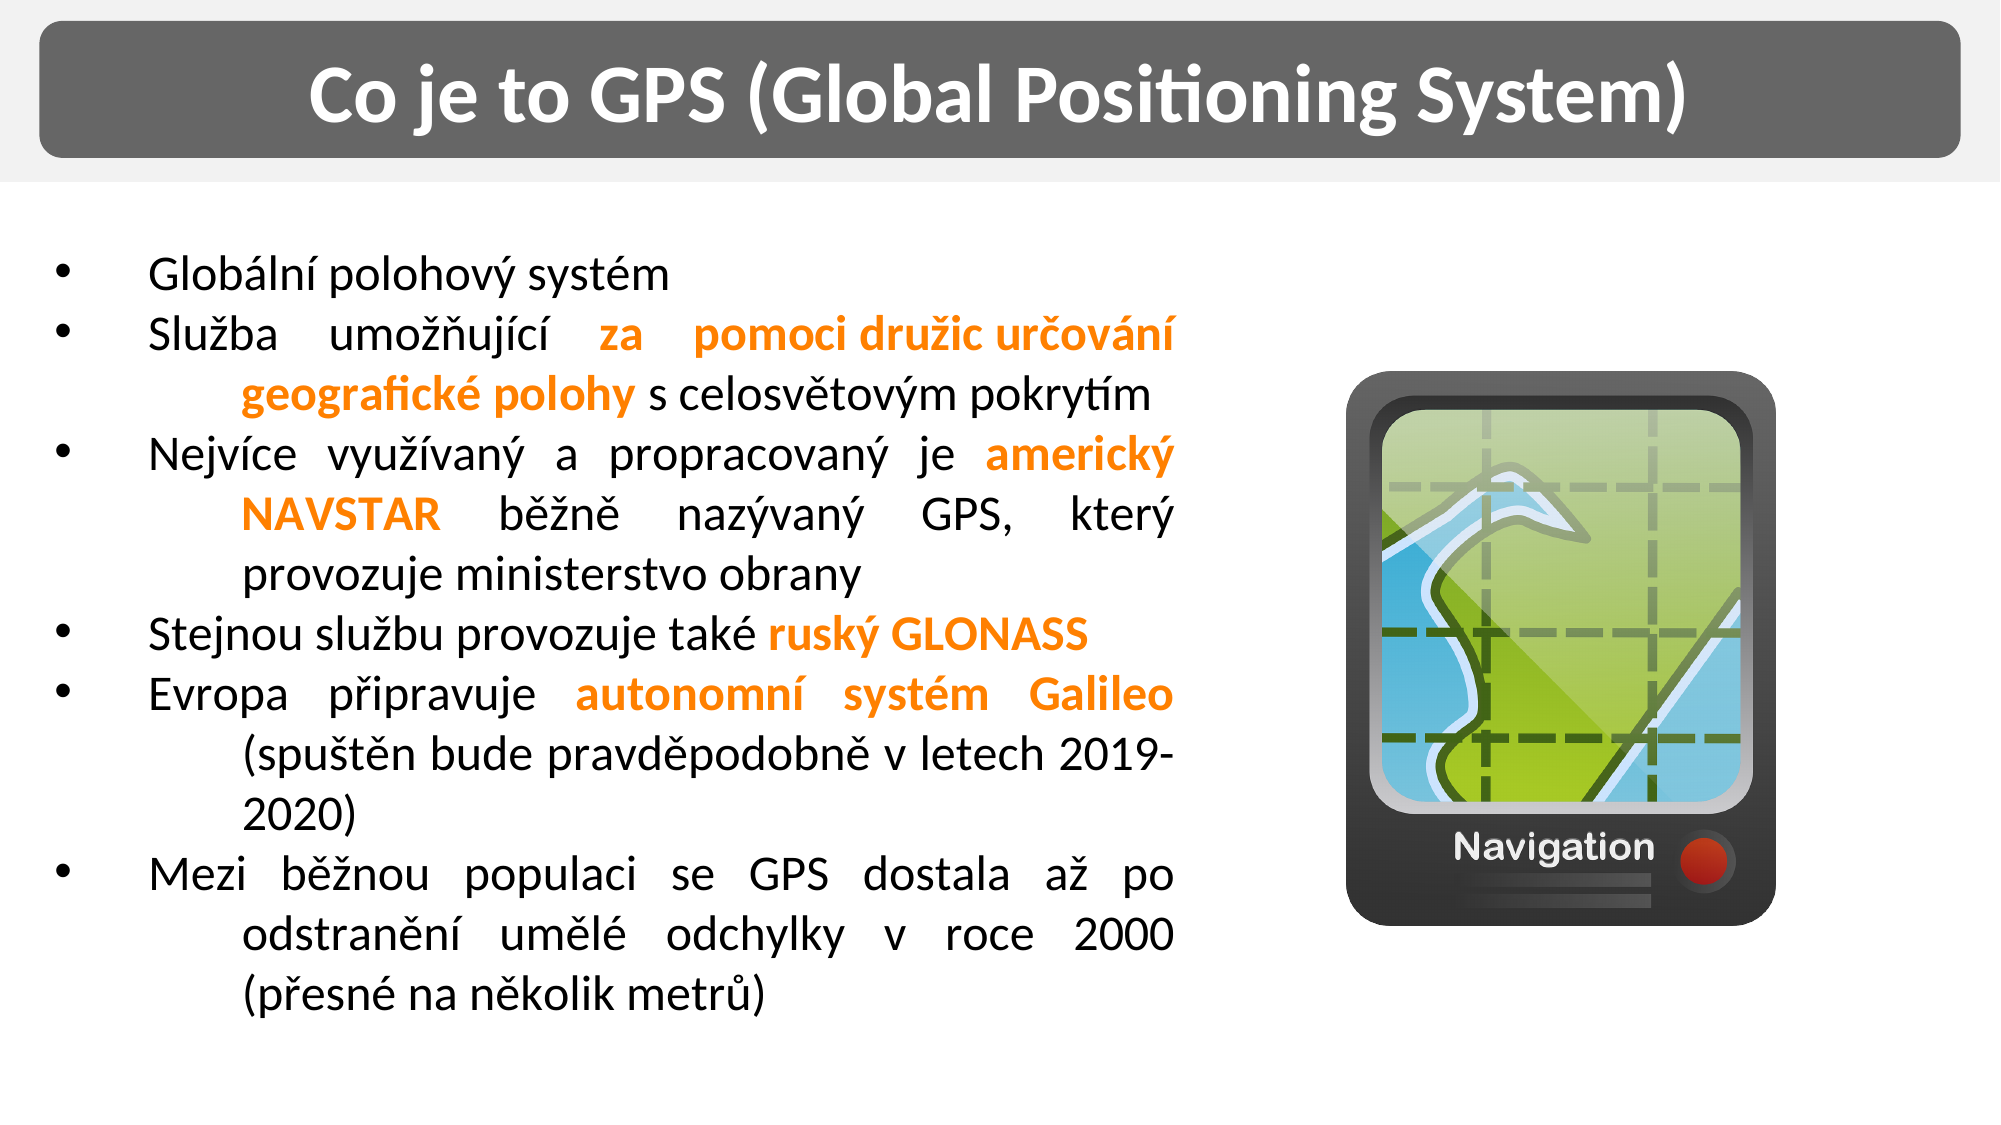

Co je to GPS (Global Positioning System)
Globální polohový systém
Služba umožňující za pomoci družic určování geografické polohy s celosvětovým pokrytím
Nejvíce využívaný a propracovaný je americký NAVSTAR běžně nazývaný GPS, který provozuje ministerstvo obrany
Stejnou službu provozuje také ruský GLONASS
Evropa připravuje autonomní systém Galileo (spuštěn bude pravděpodobně v letech 2019-2020)
Mezi běžnou populaci se GPS dostala až po odstranění umělé odchylky v roce 2000 (přesné na několik metrů)